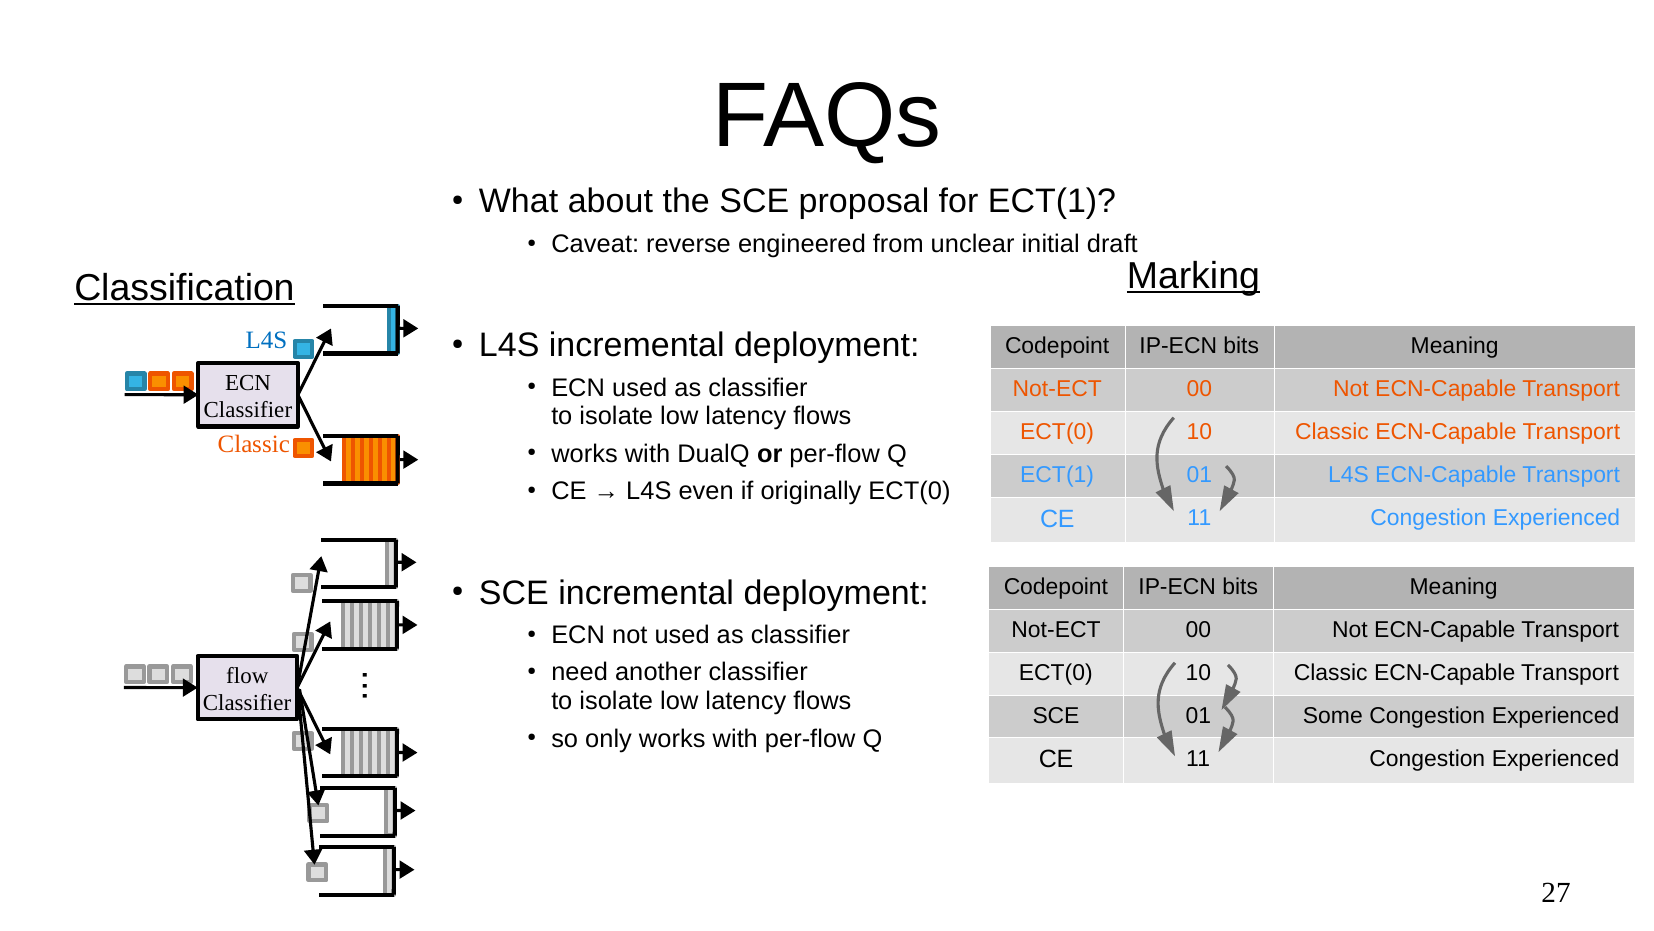

# FAQs
What about the SCE proposal for ECT(1)?
Caveat: reverse engineered from unclear initial draft
L4S incremental deployment:
ECN used as classifier
to isolate low latency flows
works with DualQ or per-flow Q
CE → L4S even if originally ECT(0)
SCE incremental deployment:
ECN not used as classifier
need another classifier
to isolate low latency flows
so only works with per-flow Q
Marking
Classification
 L4S
ECN Classifier
Classic
| Codepoint | IP-ECN bits | Meaning |
| --- | --- | --- |
| Not-ECT | 00 | Not ECN-Capable Transport |
| ECT(0) | 10 | Classic ECN-Capable Transport |
| ECT(1) | 01 | L4S ECN-Capable Transport |
| CE | 11 | Congestion Experienced |
| Codepoint | IP-ECN bits | Meaning |
| --- | --- | --- |
| Not-ECT | 00 | Not ECN-Capable Transport |
| ECT(0) | 10 | Classic ECN-Capable Transport |
| SCE | 01 | Some Congestion Experienced |
| CE | 11 | Congestion Experienced |
flow Classifier
...
27